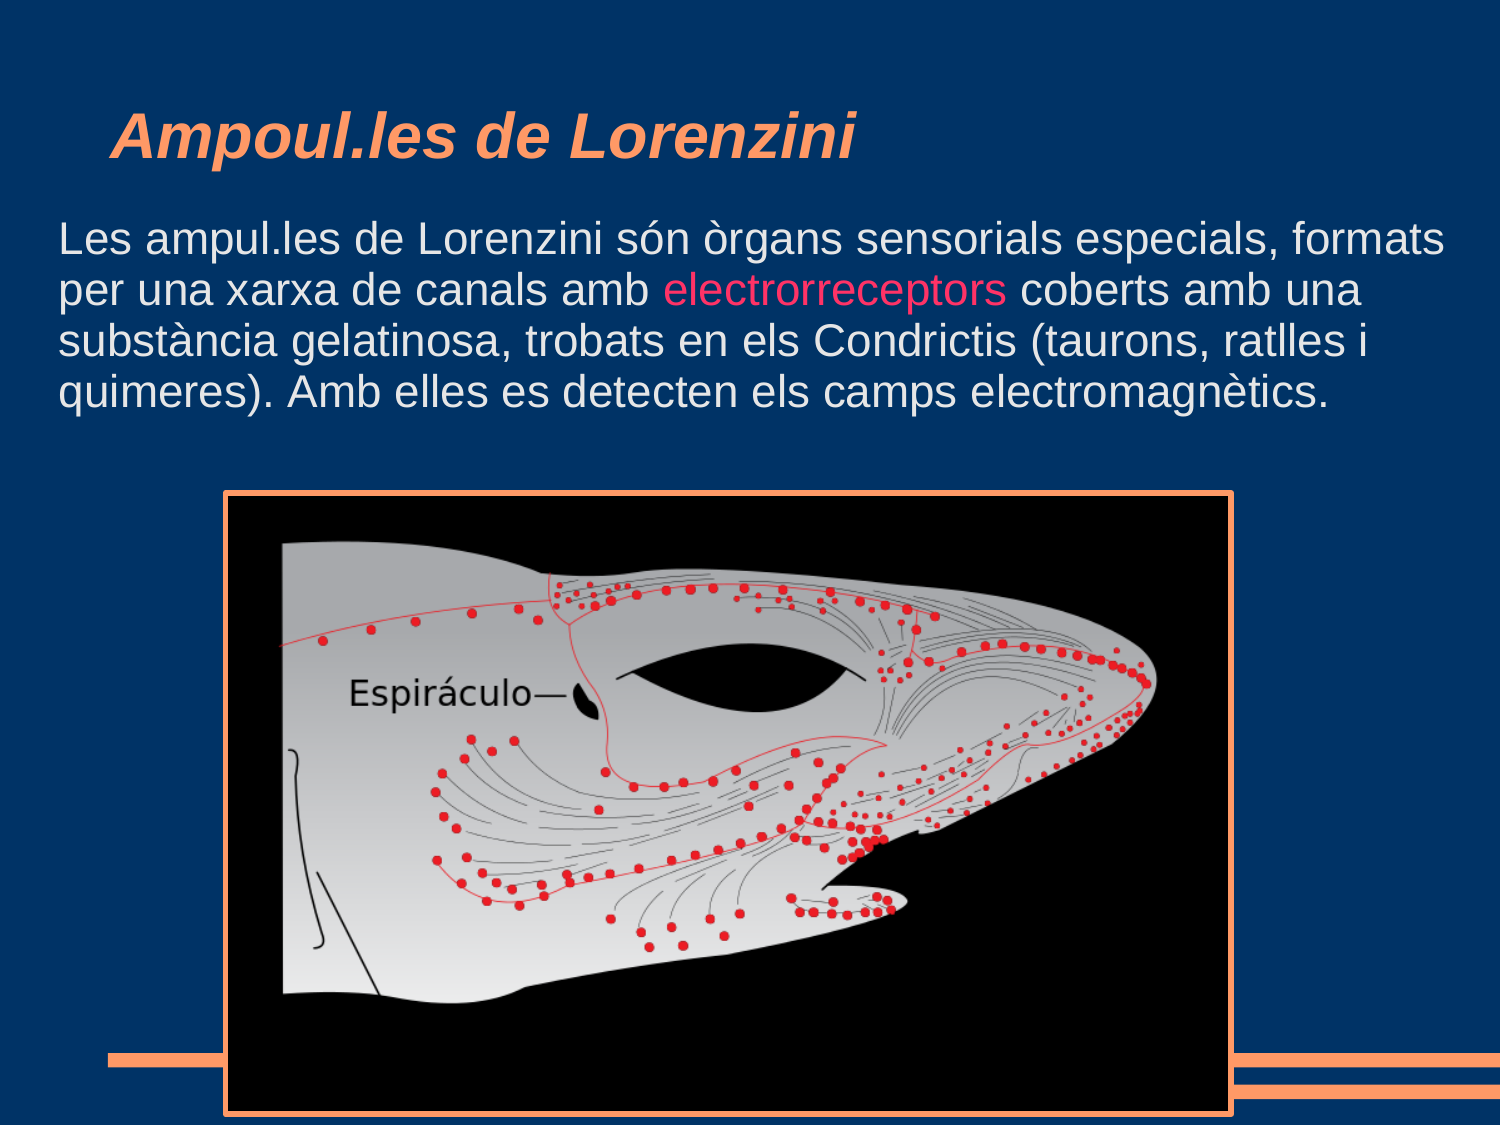

# Ampoul.les de Lorenzini
Les ampul.les de Lorenzini són òrgans sensorials especials, formats per una xarxa de canals amb electrorreceptors coberts amb una substància gelatinosa, trobats en els Condrictis (taurons, ratlles i quimeres). Amb elles es detecten els camps electromagnètics.